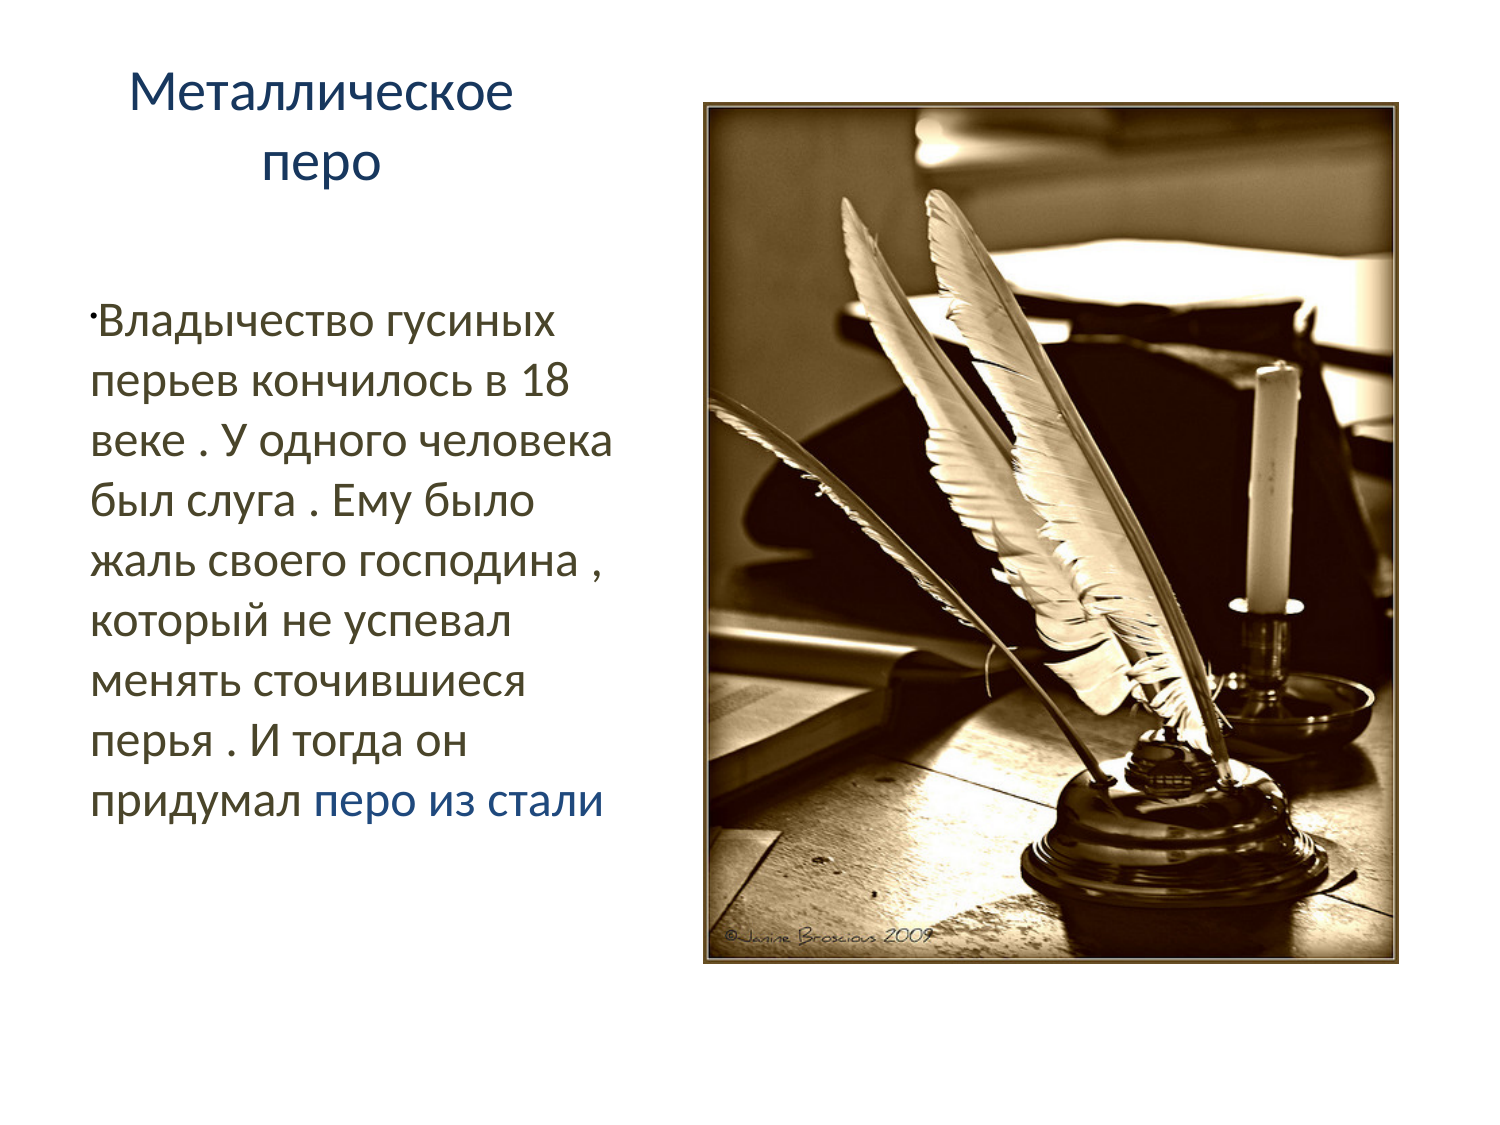

# Металлическое перо
Владычество гусиных перьев кончилось в 18 веке . У одного человека был слуга . Ему было жаль своего господина , который не успевал менять сточившиеся перья . И тогда он придумал перо из стали